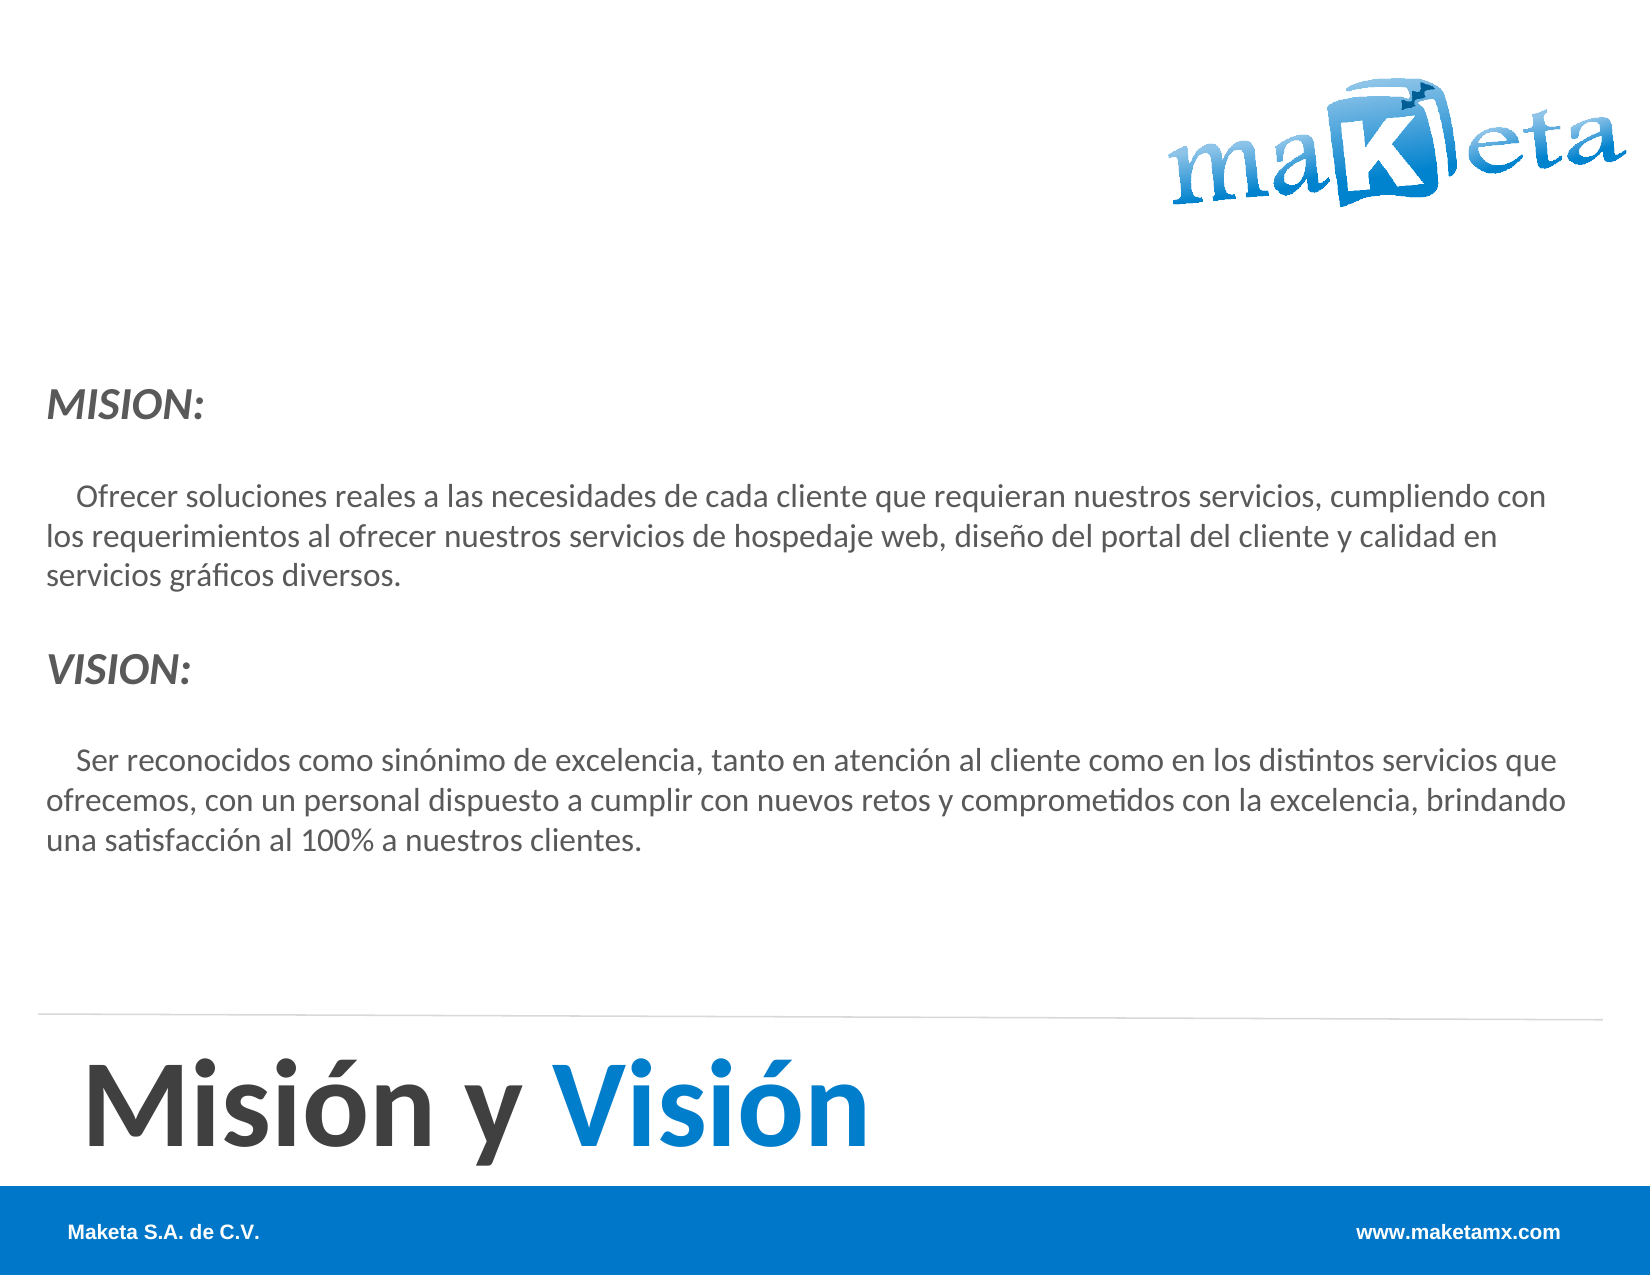

MISION:
 Ofrecer soluciones reales a las necesidades de cada cliente que requieran nuestros servicios, cumpliendo con los requerimientos al ofrecer nuestros servicios de hospedaje web, diseño del portal del cliente y calidad en servicios gráficos diversos.
VISION:
 Ser reconocidos como sinónimo de excelencia, tanto en atención al cliente como en los distintos servicios que ofrecemos, con un personal dispuesto a cumplir con nuevos retos y comprometidos con la excelencia, brindando una satisfacción al 100% a nuestros clientes.
Misión y Visión
www.maketamx.com
Maketa S.A. de C.V.